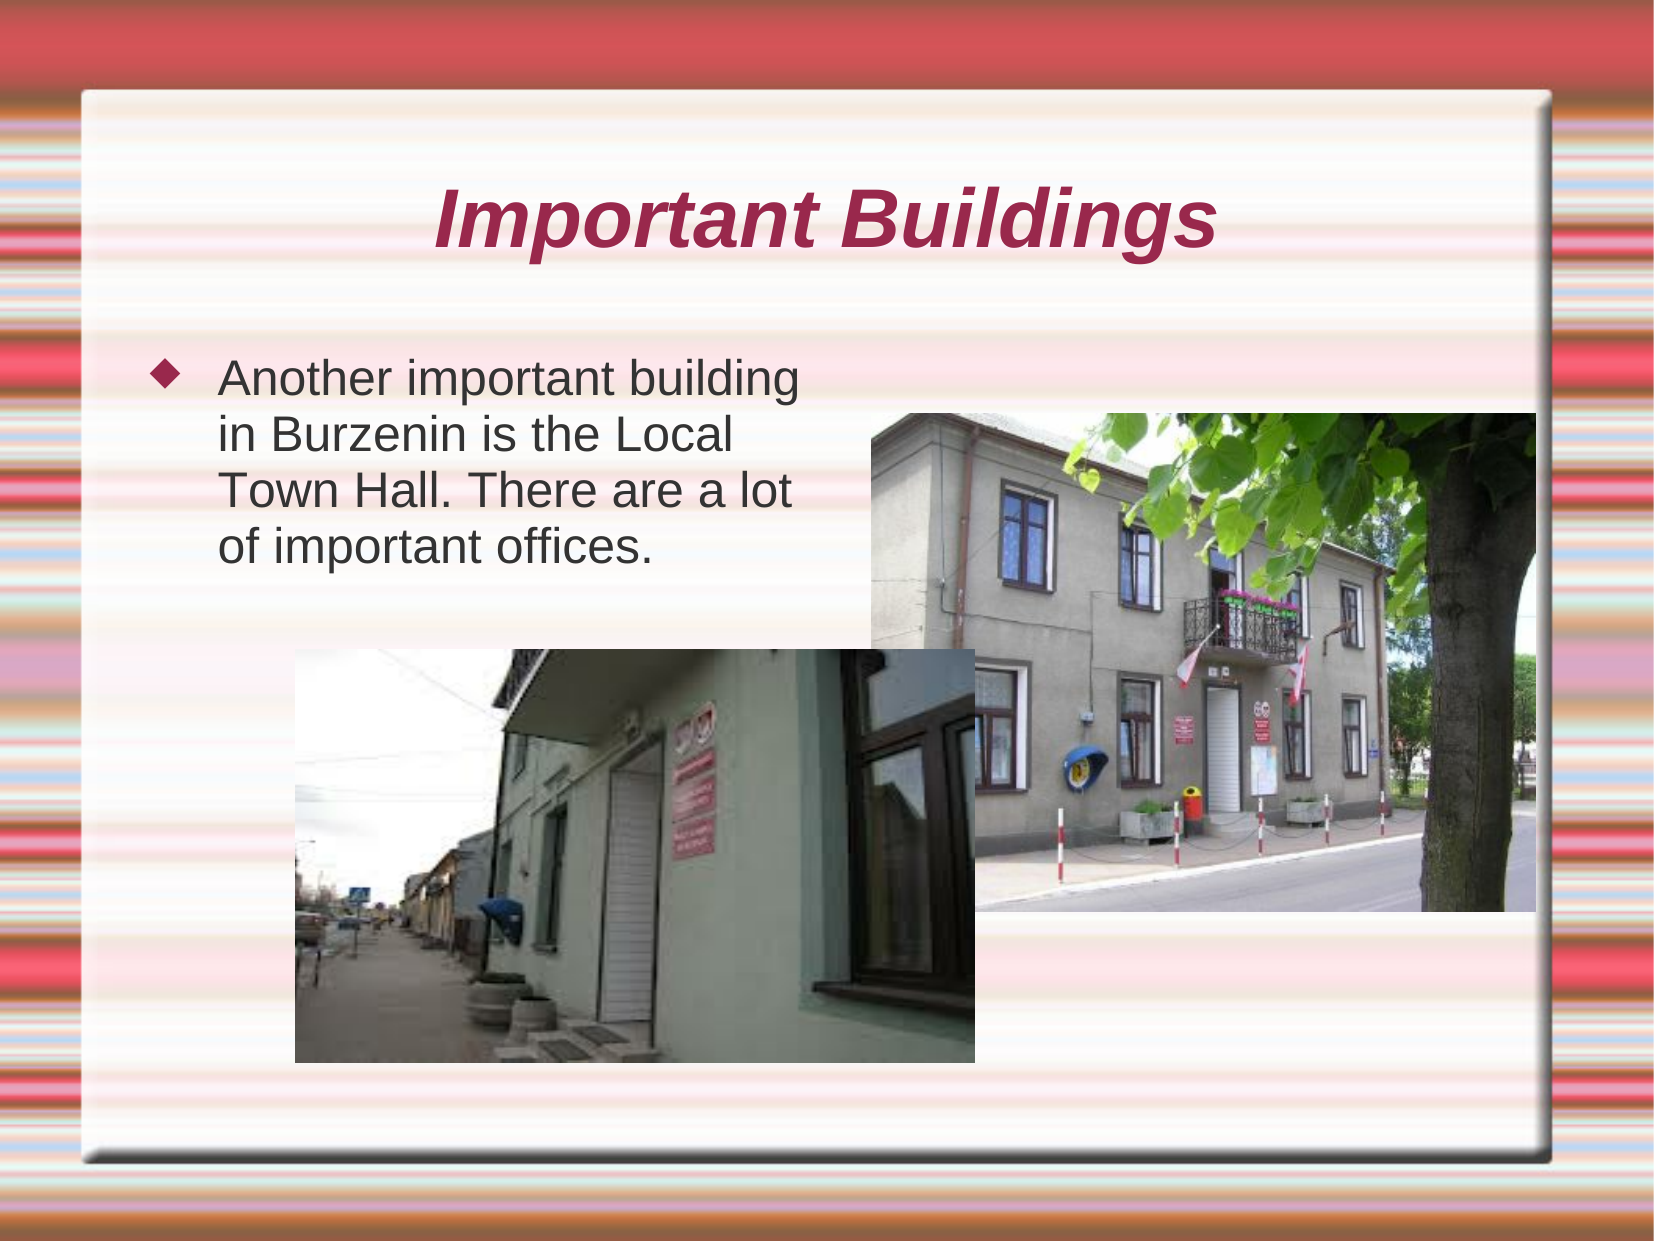

# Important Buildings
Another important building in Burzenin is the Local Town Hall. There are a lot of important offices.